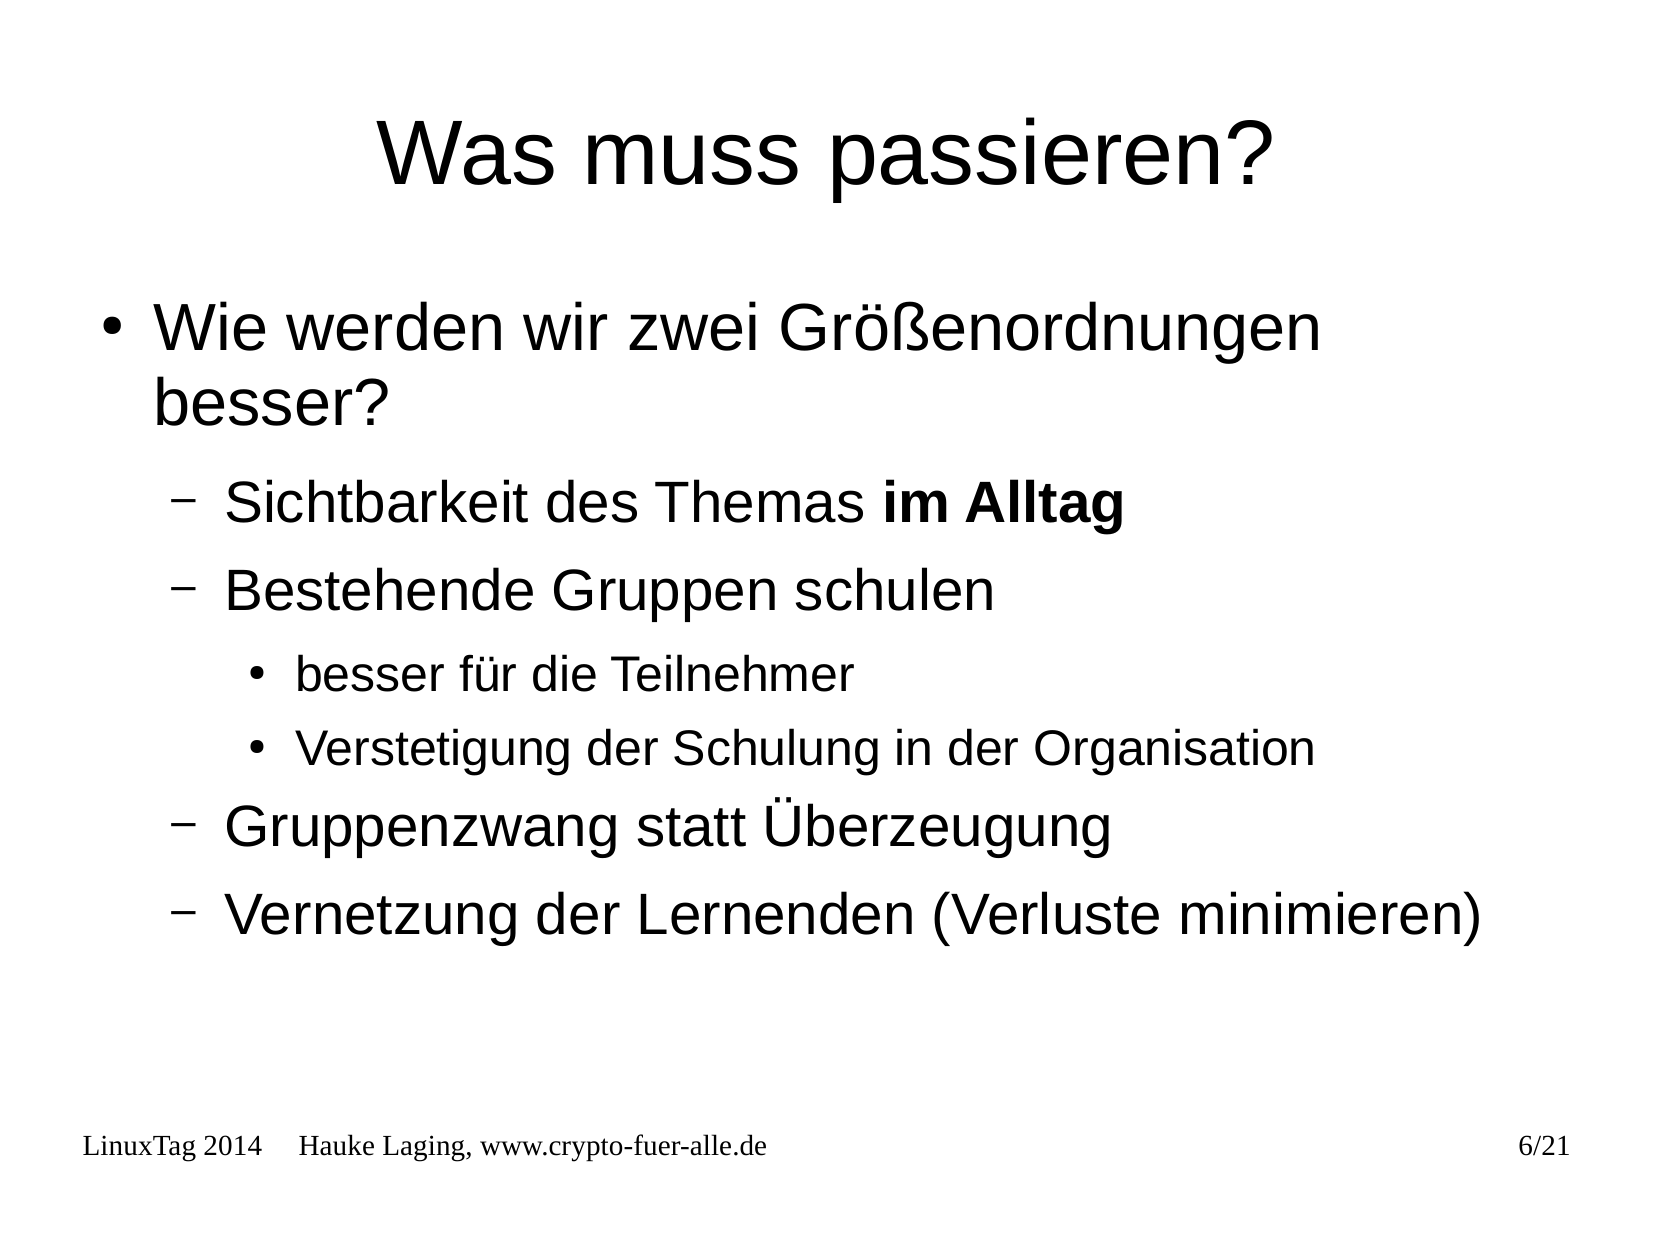

# Was muss passieren?
Wie werden wir zwei Größenordnungen besser?
Sichtbarkeit des Themas im Alltag
Bestehende Gruppen schulen
besser für die Teilnehmer
Verstetigung der Schulung in der Organisation
Gruppenzwang statt Überzeugung
Vernetzung der Lernenden (Verluste minimieren)
6